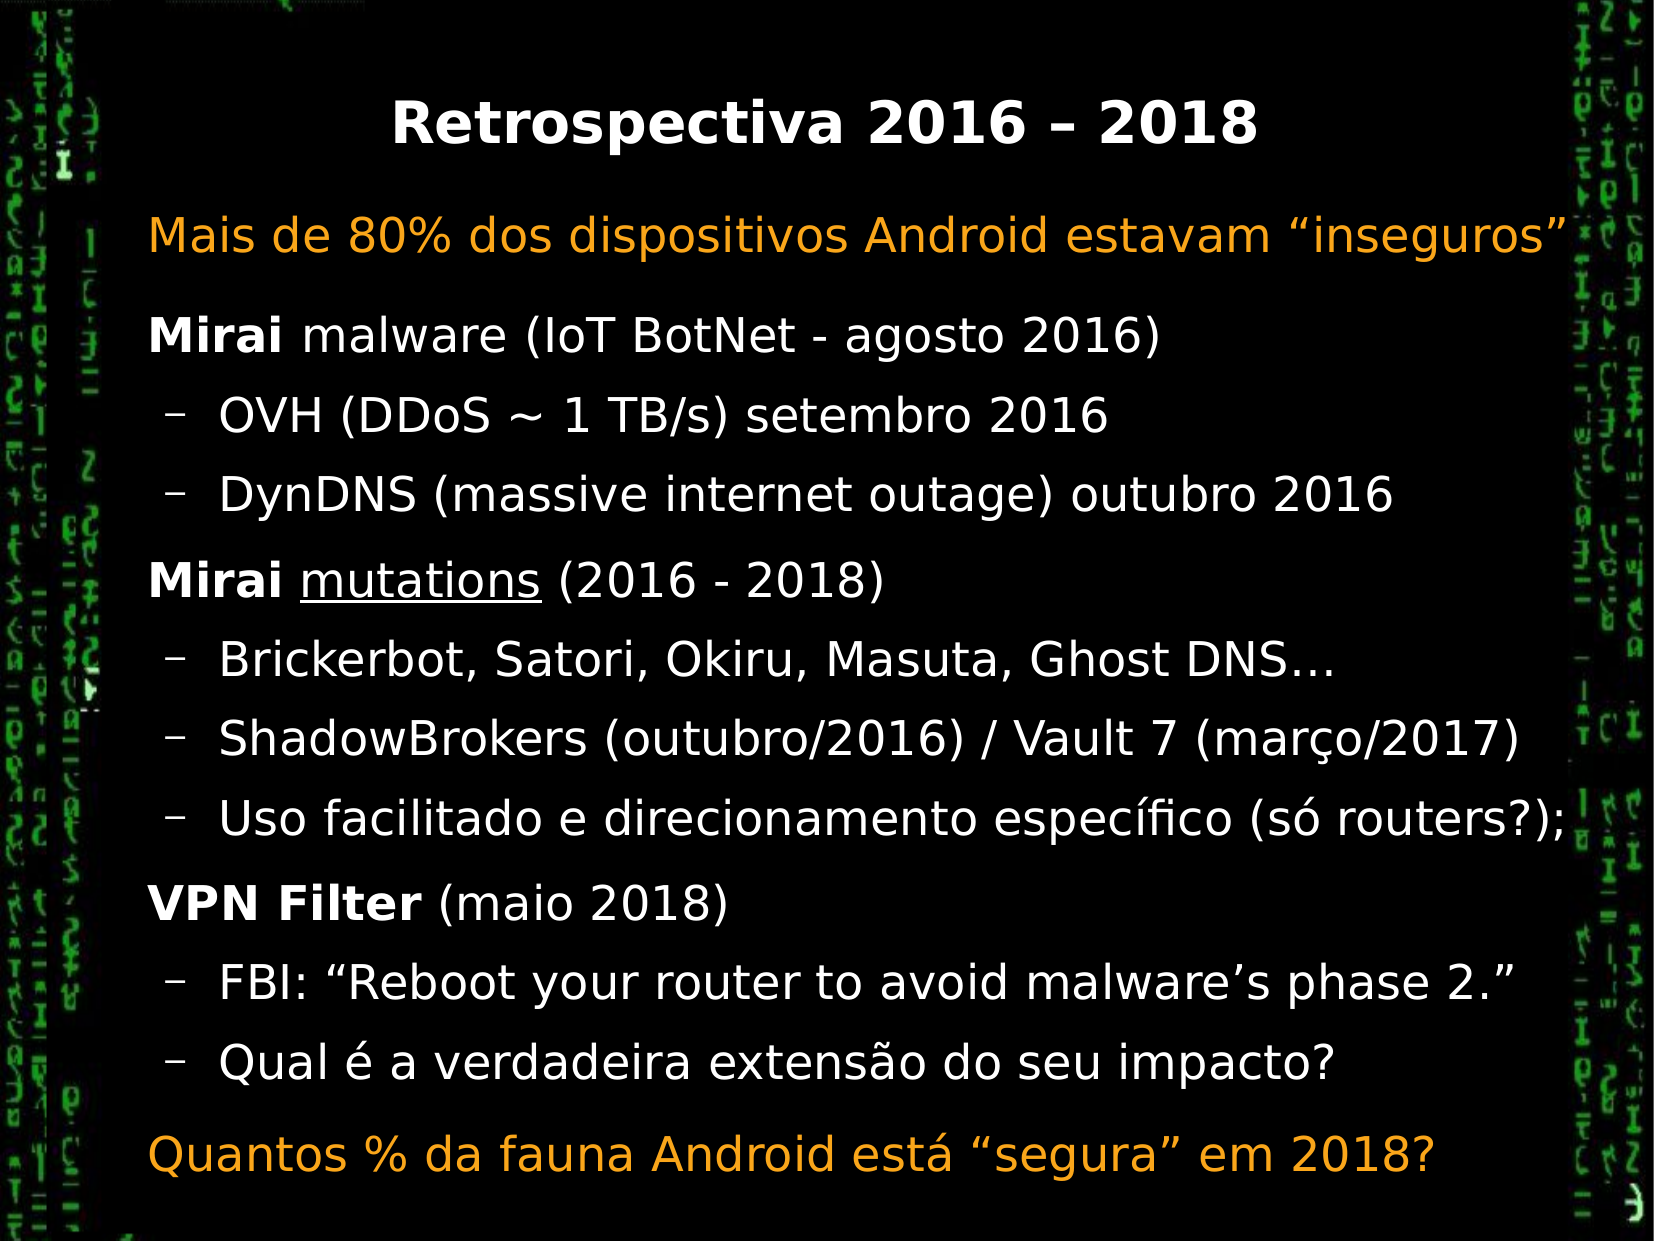

# Retrospectiva 2016 – 2018
Mais de 80% dos dispositivos Android estavam “inseguros”
Mirai malware (IoT BotNet - agosto 2016)
OVH (DDoS ~ 1 TB/s) setembro 2016
DynDNS (massive internet outage) outubro 2016
Mirai mutations (2016 - 2018)
Brickerbot, Satori, Okiru, Masuta, Ghost DNS…
ShadowBrokers (outubro/2016) / Vault 7 (março/2017)
Uso facilitado e direcionamento específico (só routers?);
VPN Filter (maio 2018)
FBI: “Reboot your router to avoid malware’s phase 2.”
Qual é a verdadeira extensão do seu impacto?
Quantos % da fauna Android está “segura” em 2018?